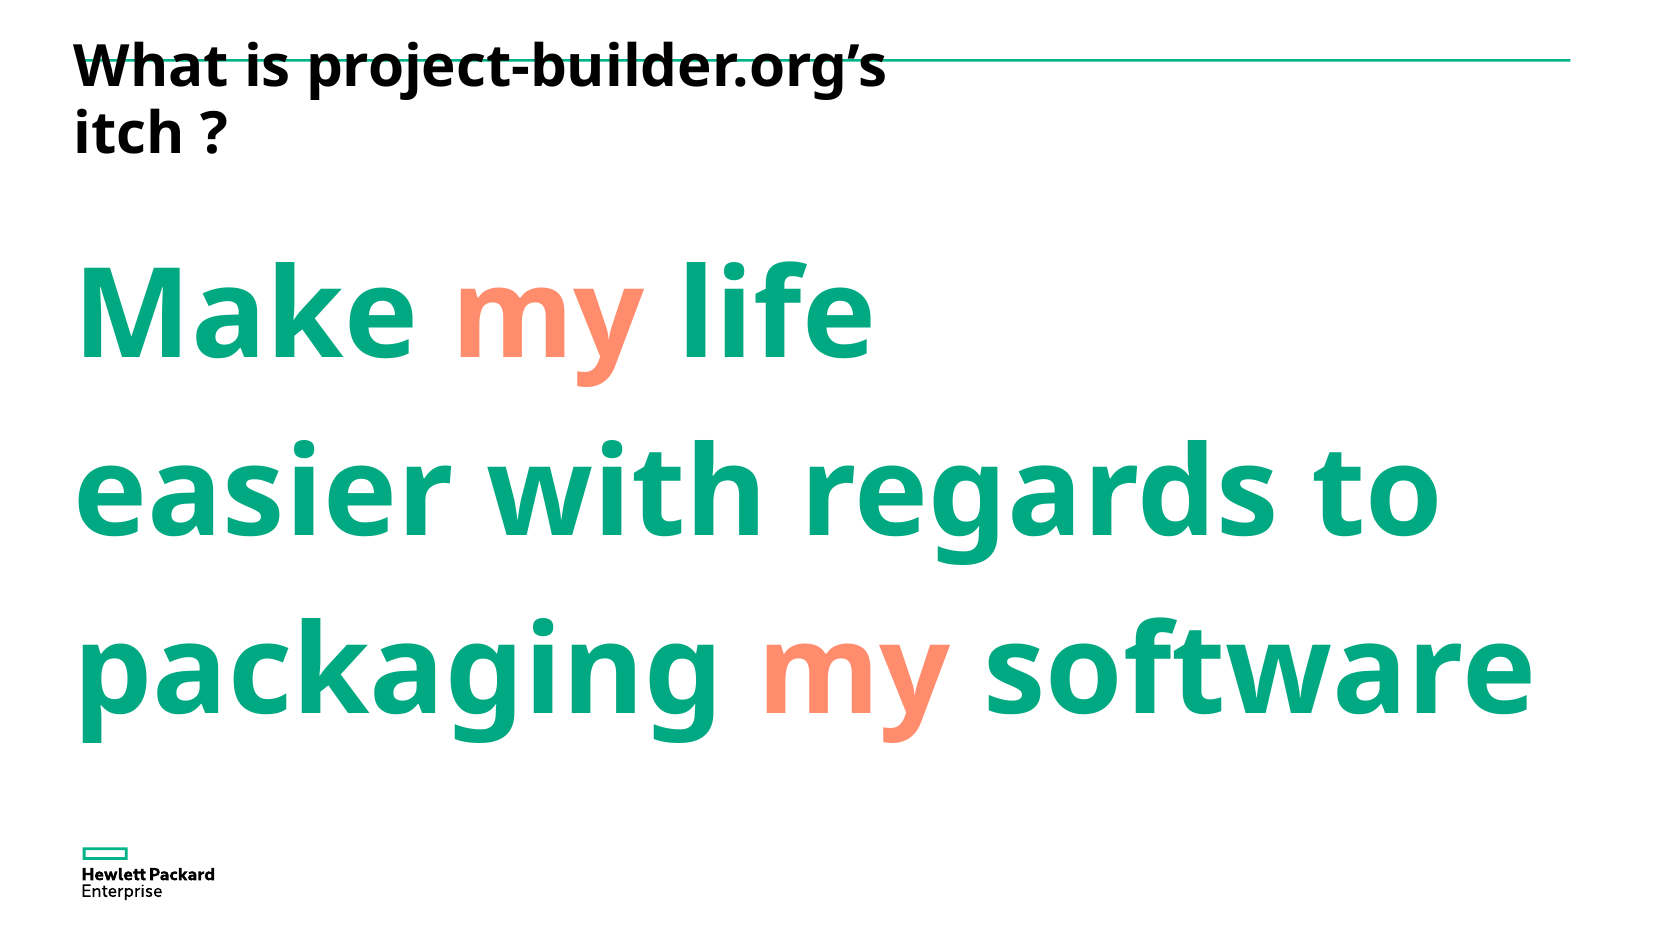

# What is project-builder.org’s itch ?
Make my life
easier with regards to
packaging my software